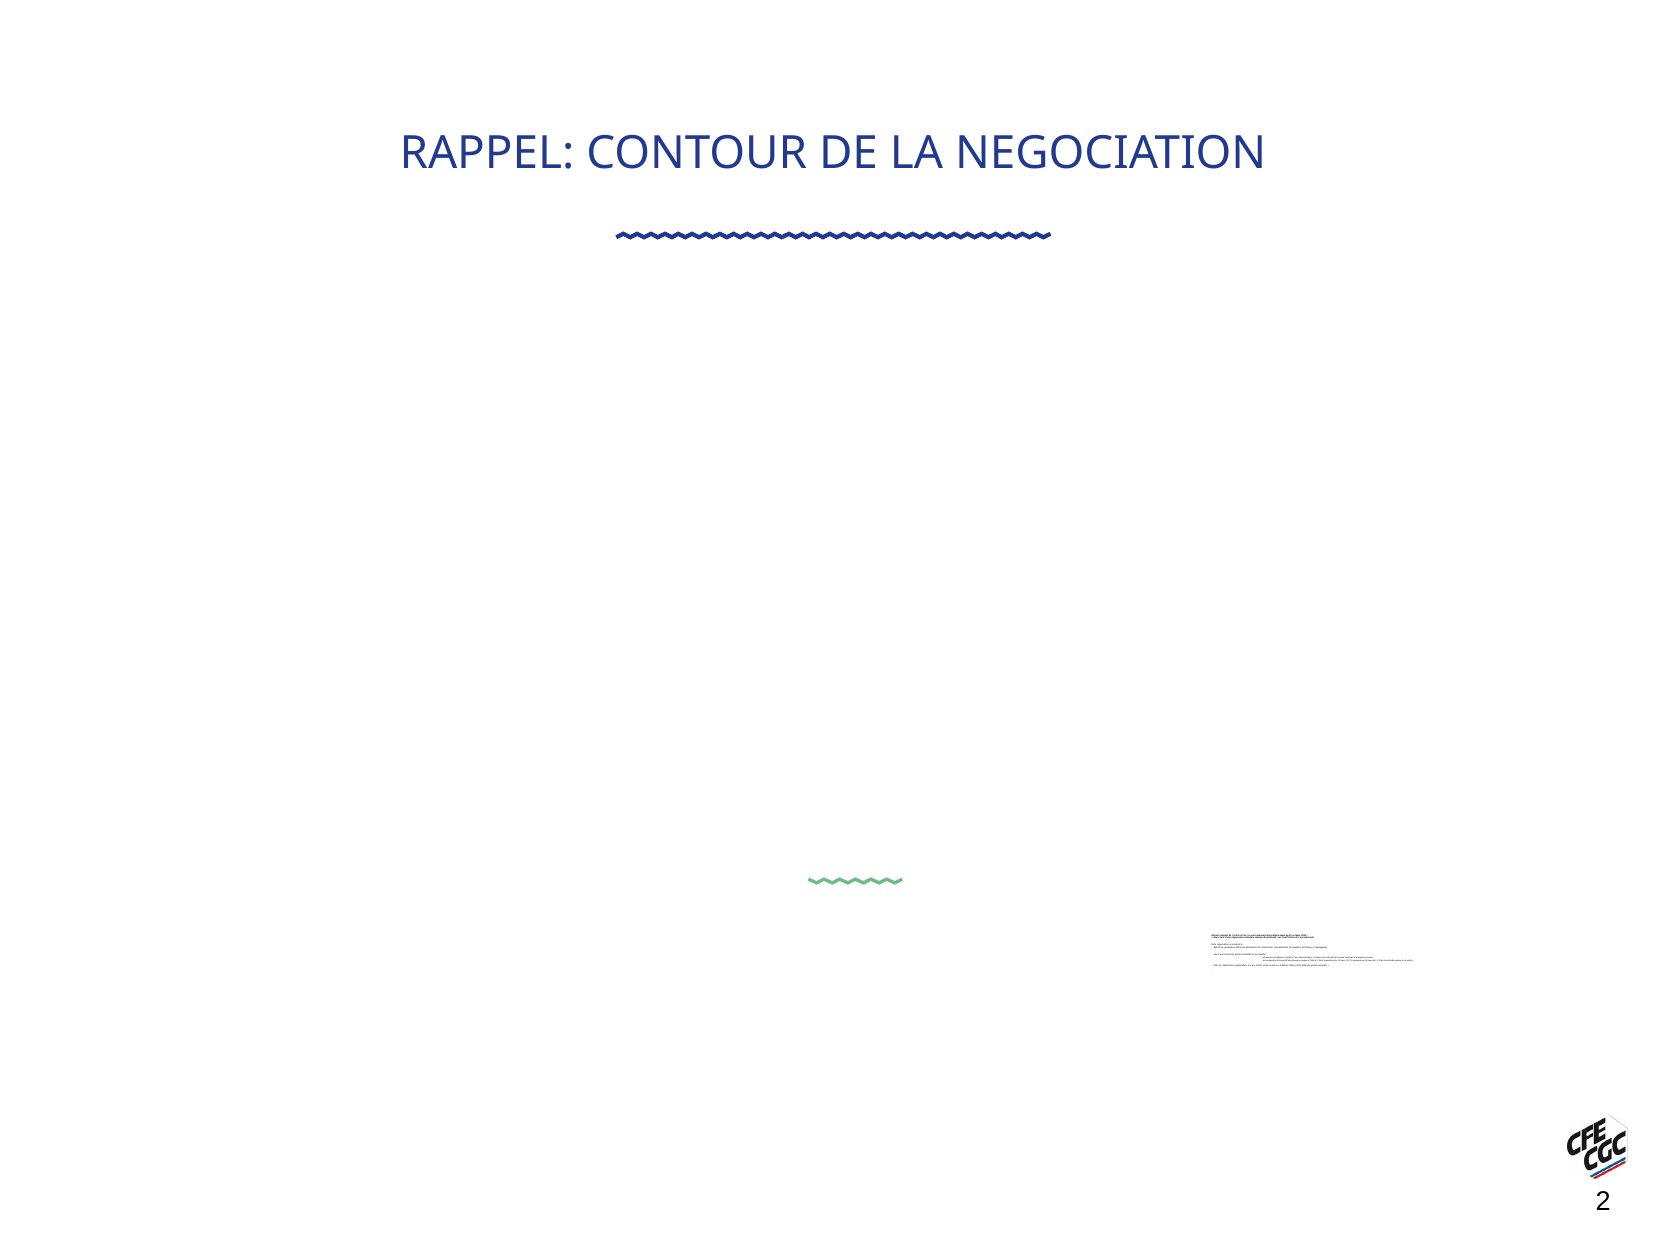

# RAPPEL: CONTOUR DE LA NEGOCIATION
 Extrait complet de l’article 8 de l’accord national interprofessionnel du 30 octobre 2015 :
 « Ouverture d’une négociation nationale interprofessionnelle sur la définition de l’encadrement
Cette négociation a vocation à :
définir les principaux éléments permettant de caractériser l’encadrement (notamment technique et managérial)
ouvrir aux branches professionnelles la possibilité:
de préciser les éléments relatifs à l’encadrement dans le respect du cadre fixé au niveau national et interprofessionnel
de moderniser le dispositif de prévoyance prévu à l'article 7 de la convention du 14 mars 1947 en pérennisant le taux de 1,5 % de la cotisation prévu à cet article ;
fixer les dispositions applicables sur les points visés ci-dessus à défaut d’accord de branche professionnelle. »